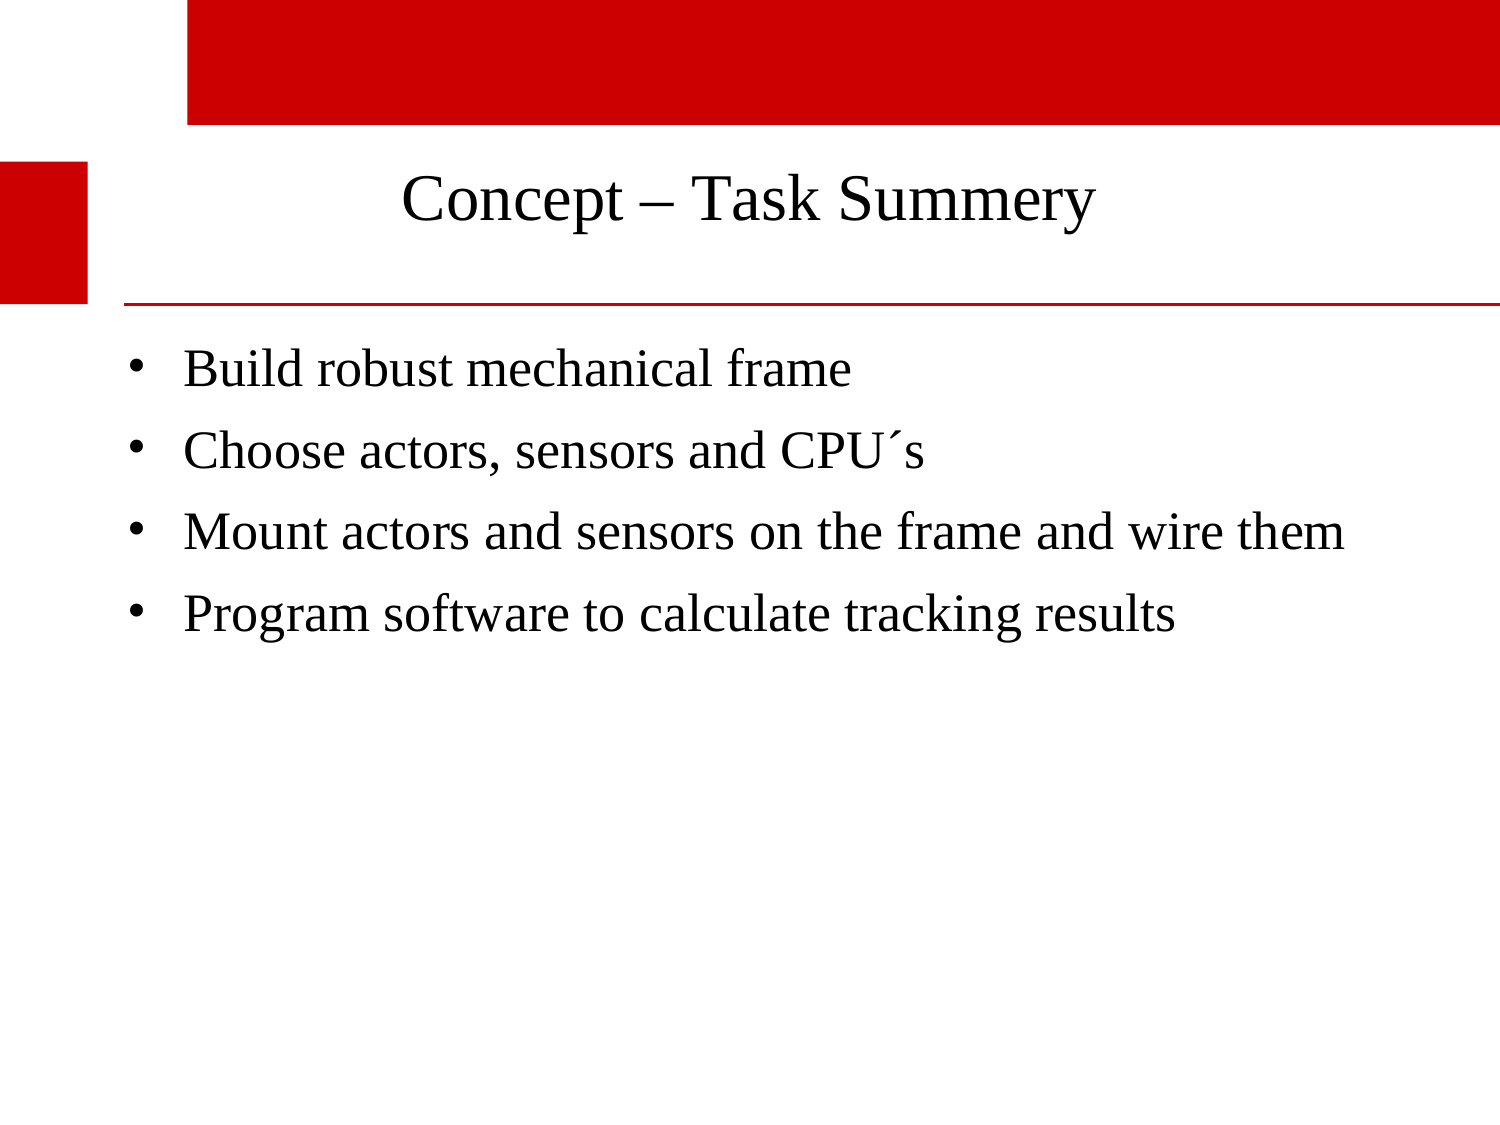

# Concept – Task Summery
Build robust mechanical frame
Choose actors, sensors and CPU´s
Mount actors and sensors on the frame and wire them
Program software to calculate tracking results